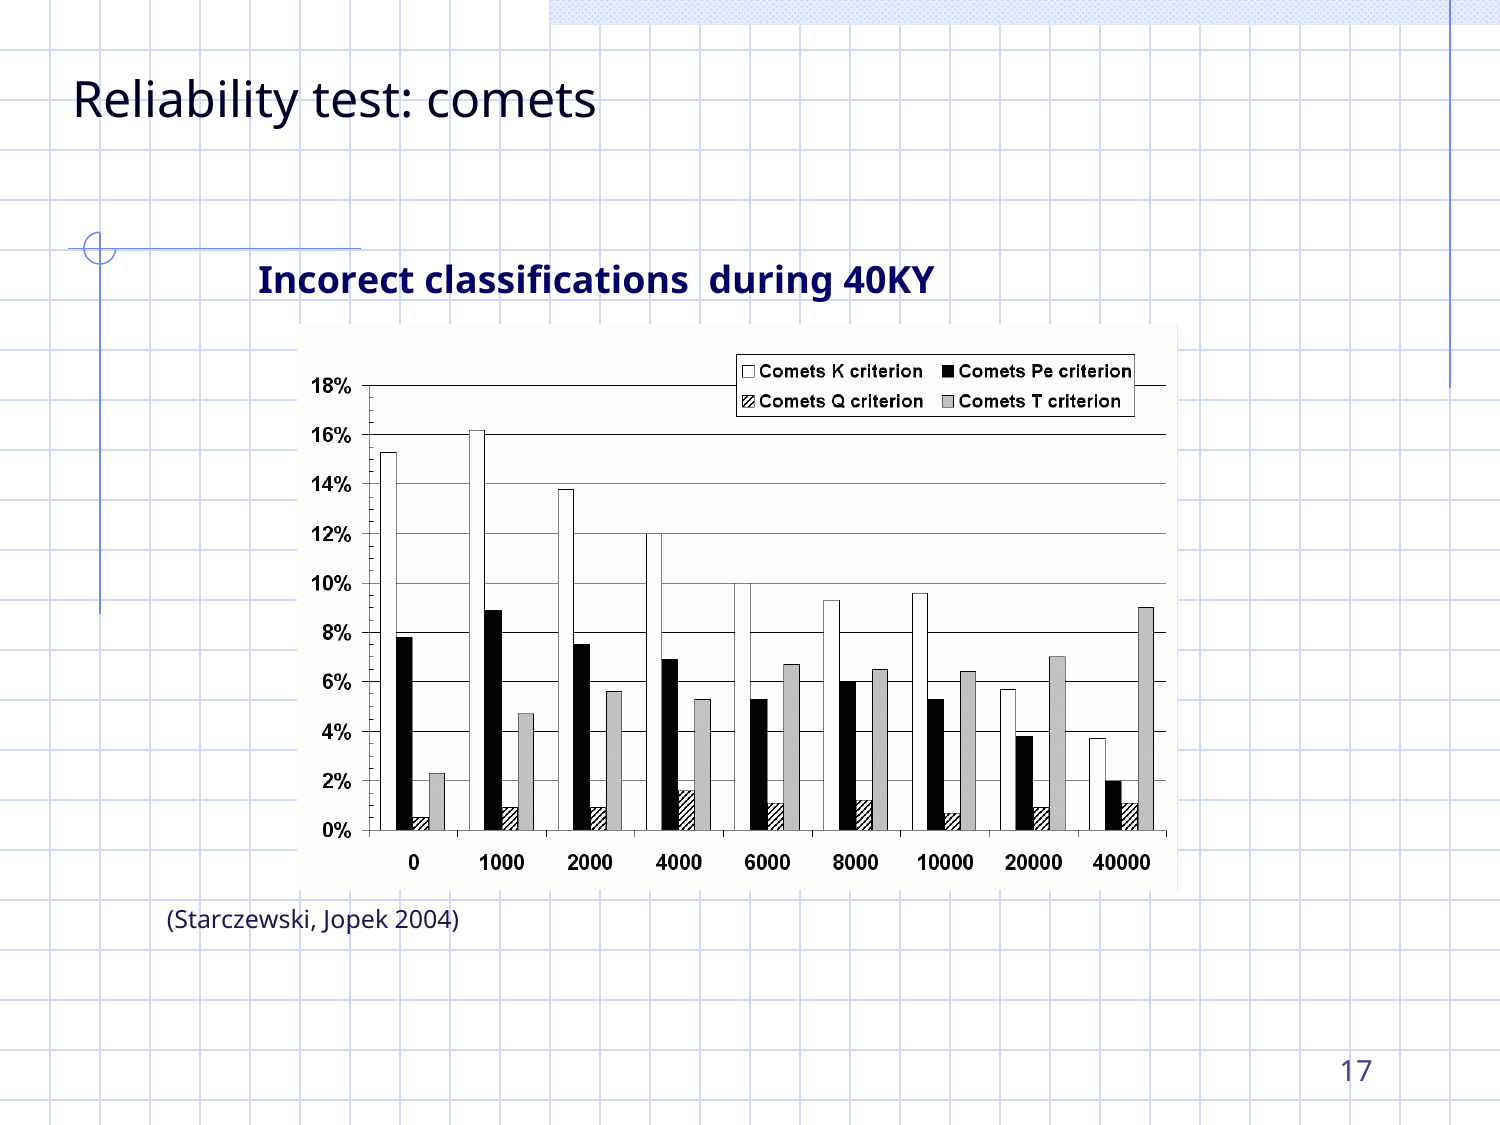

Reliability test: comets
Incorect classifications during 40KY
(Starczewski, Jopek 2004)
17